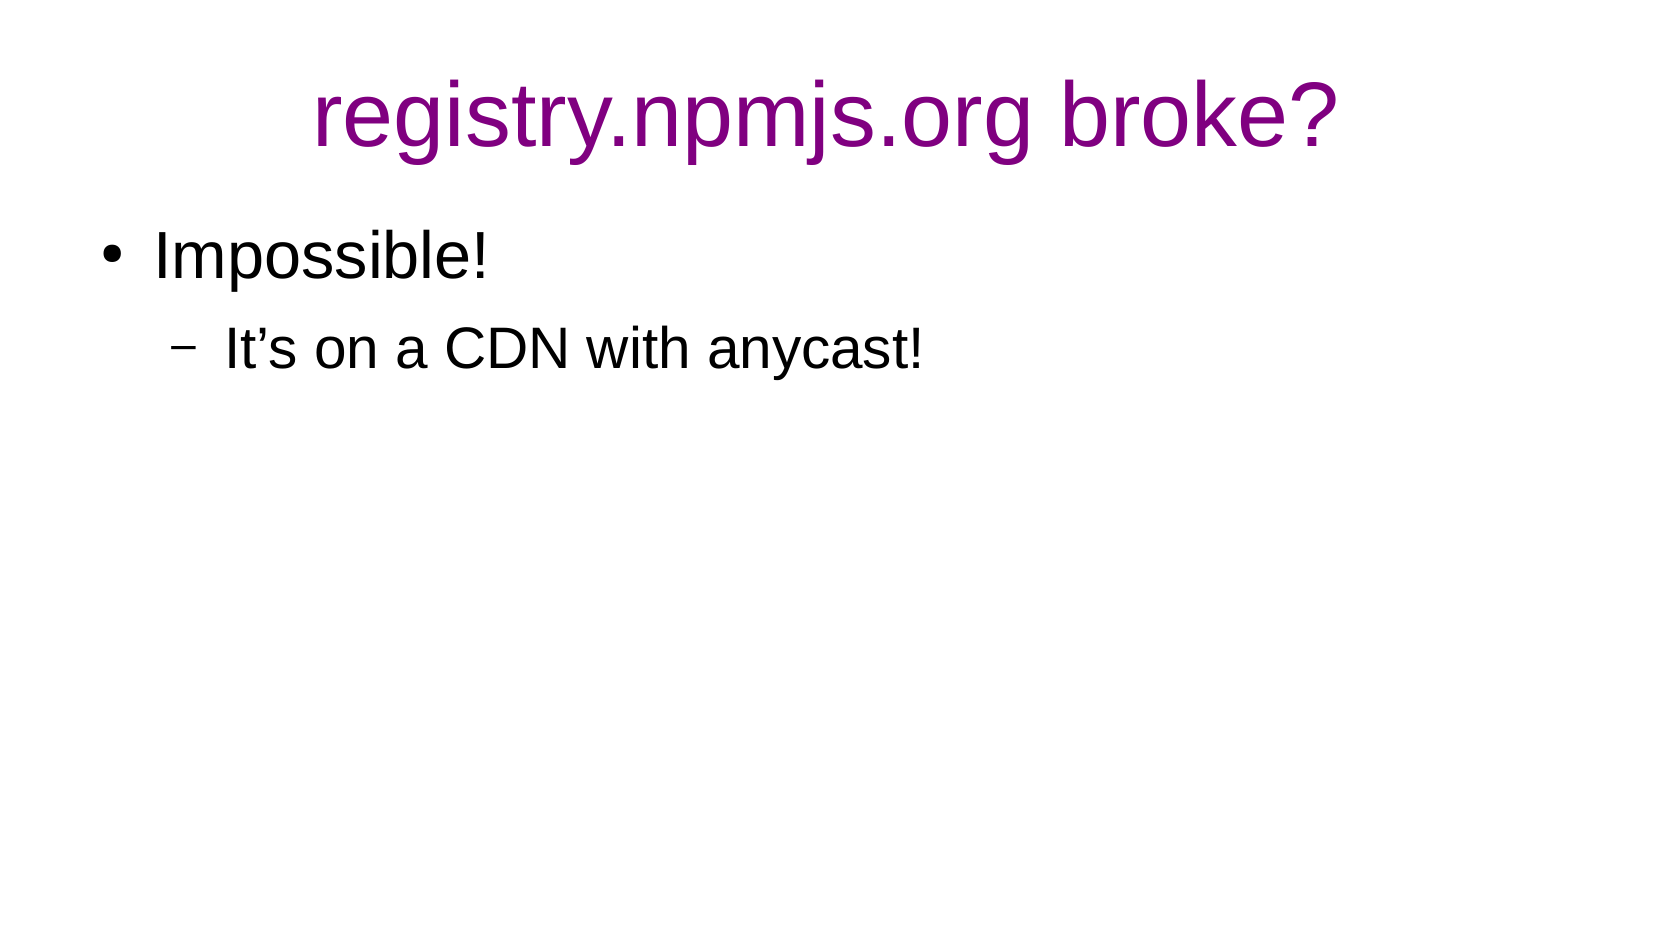

# registry.npmjs.org broke?
Impossible!
It’s on a CDN with anycast!